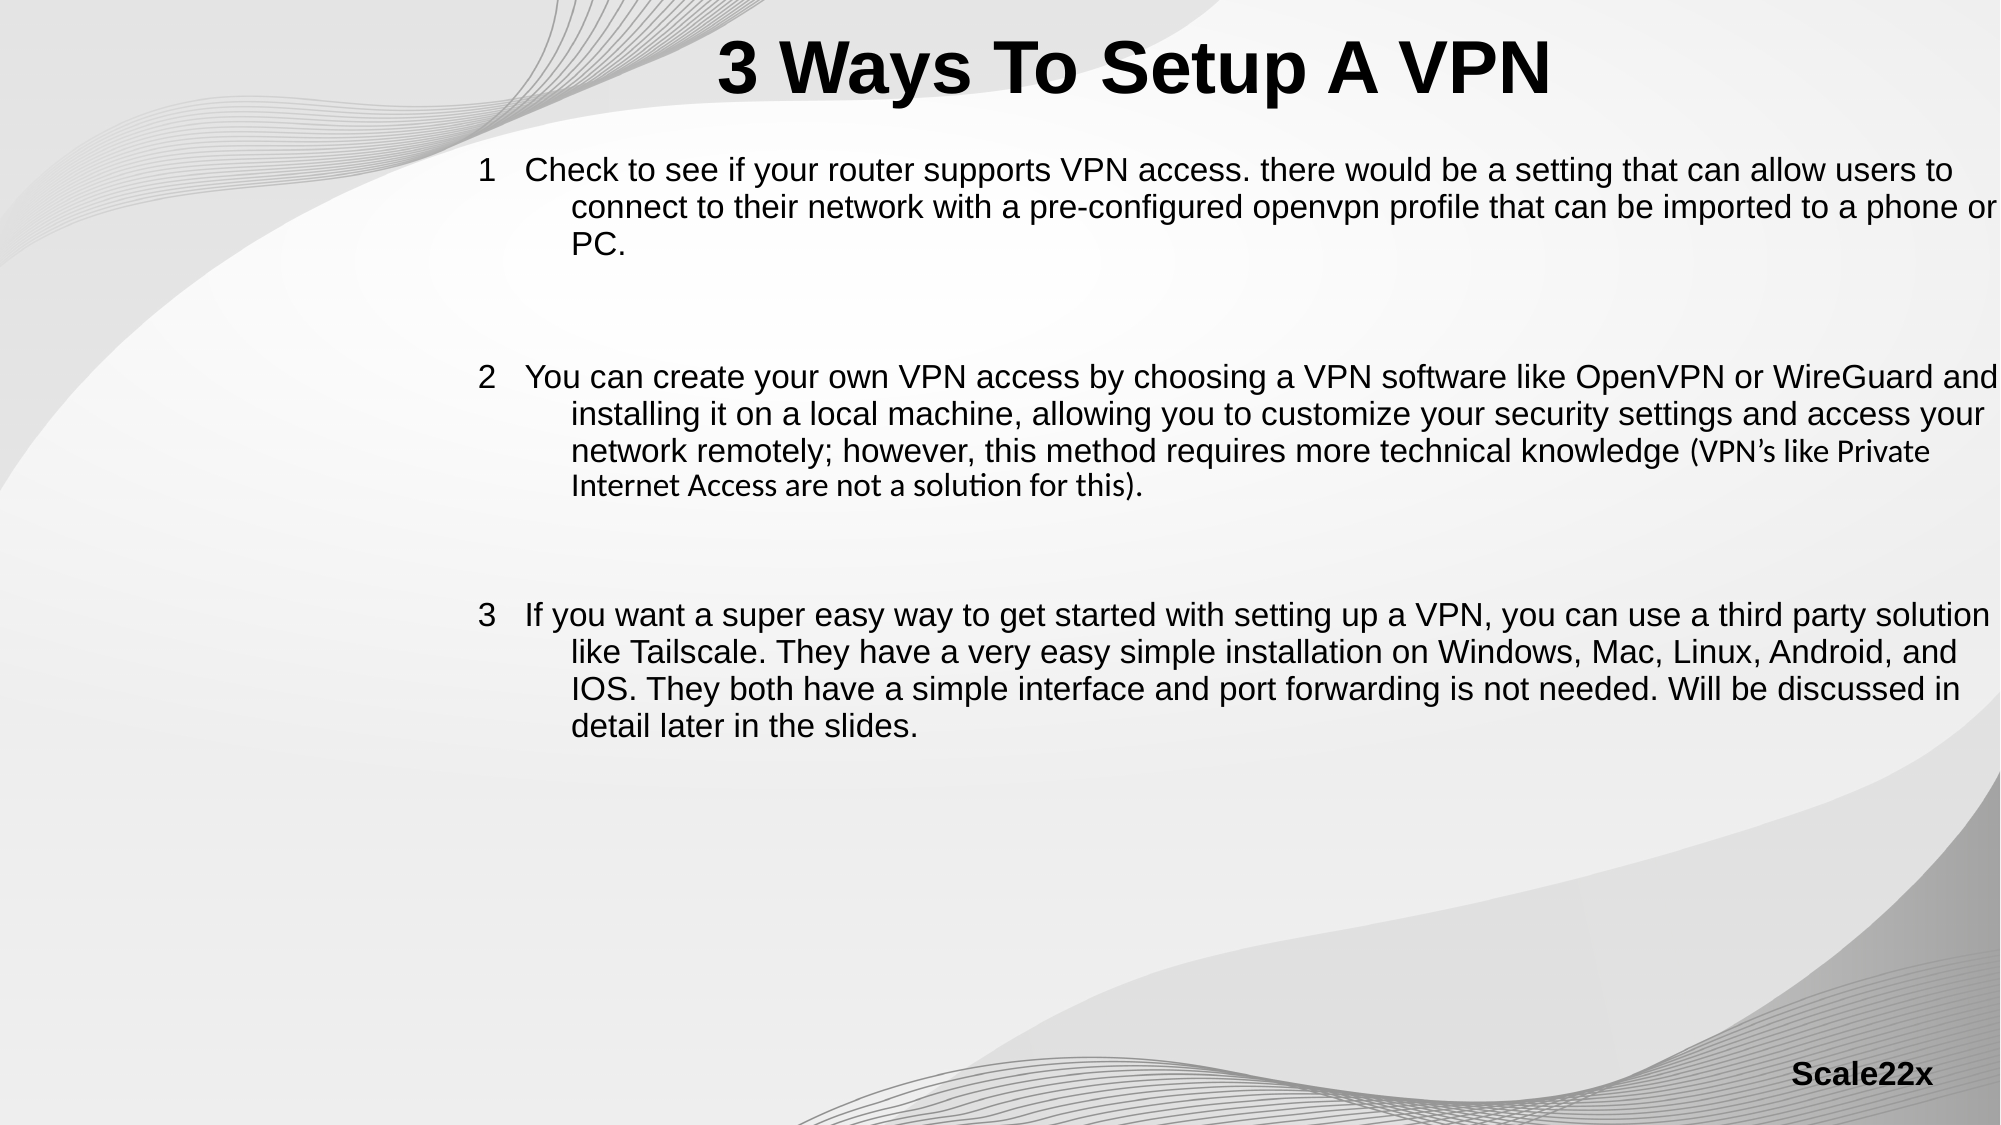

# 3 Ways To Setup A VPN
Check to see if your router supports VPN access. there would be a setting that can allow users to connect to their network with a pre-configured openvpn profile that can be imported to a phone or PC.
You can create your own VPN access by choosing a VPN software like OpenVPN or WireGuard and installing it on a local machine, allowing you to customize your security settings and access your network remotely; however, this method requires more technical knowledge (VPN’s like Private Internet Access are not a solution for this).
If you want a super easy way to get started with setting up a VPN, you can use a third party solution like Tailscale. They have a very easy simple installation on Windows, Mac, Linux, Android, and IOS. They both have a simple interface and port forwarding is not needed. Will be discussed in detail later in the slides.
Scale22x